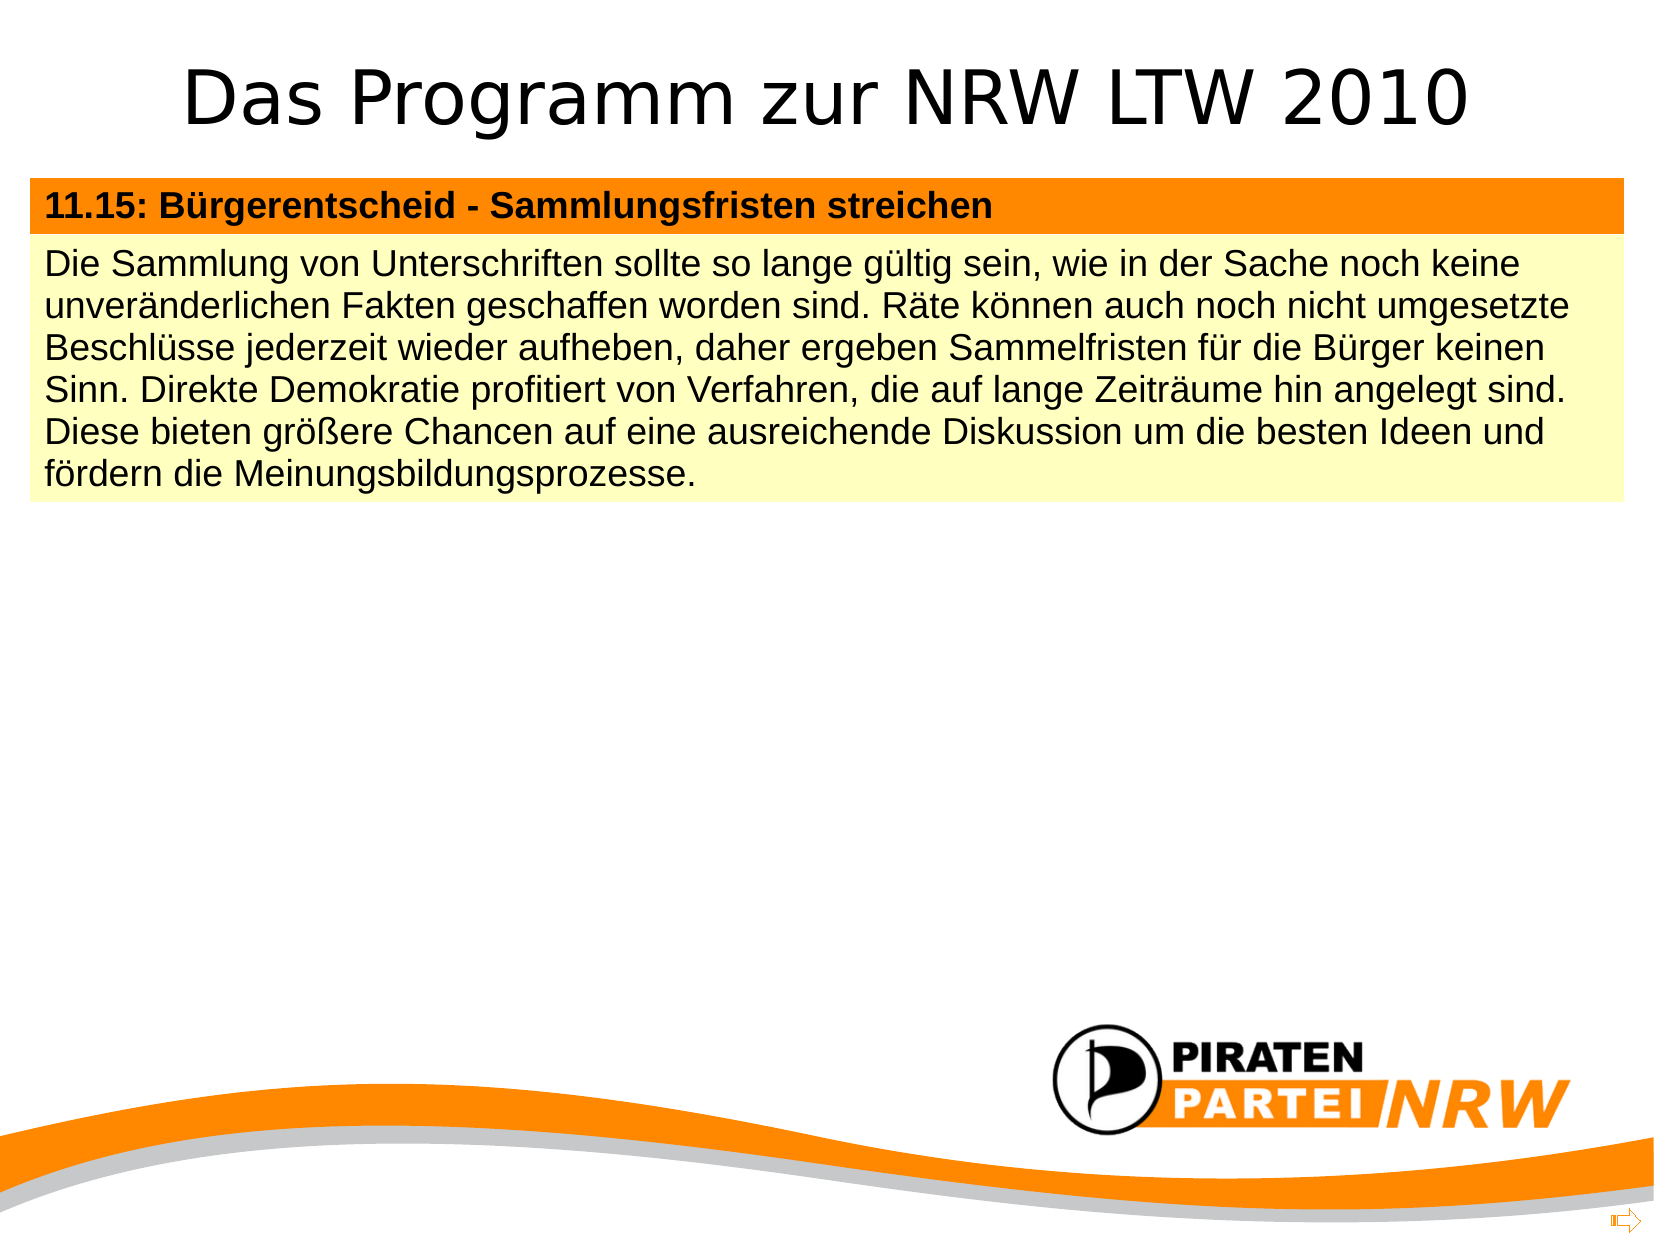

# Das Programm zur NRW LTW 2010
| 11.15: Bürgerentscheid - Sammlungsfristen streichen |
| --- |
| Die Sammlung von Unterschriften sollte so lange gültig sein, wie in der Sache noch keine unveränderlichen Fakten geschaffen worden sind. Räte können auch noch nicht umgesetzte Beschlüsse jederzeit wieder aufheben, daher ergeben Sammelfristen für die Bürger keinen Sinn. Direkte Demokratie profitiert von Verfahren, die auf lange Zeiträume hin angelegt sind. Diese bieten größere Chancen auf eine ausreichende Diskussion um die besten Ideen und fördern die Meinungsbildungsprozesse. |